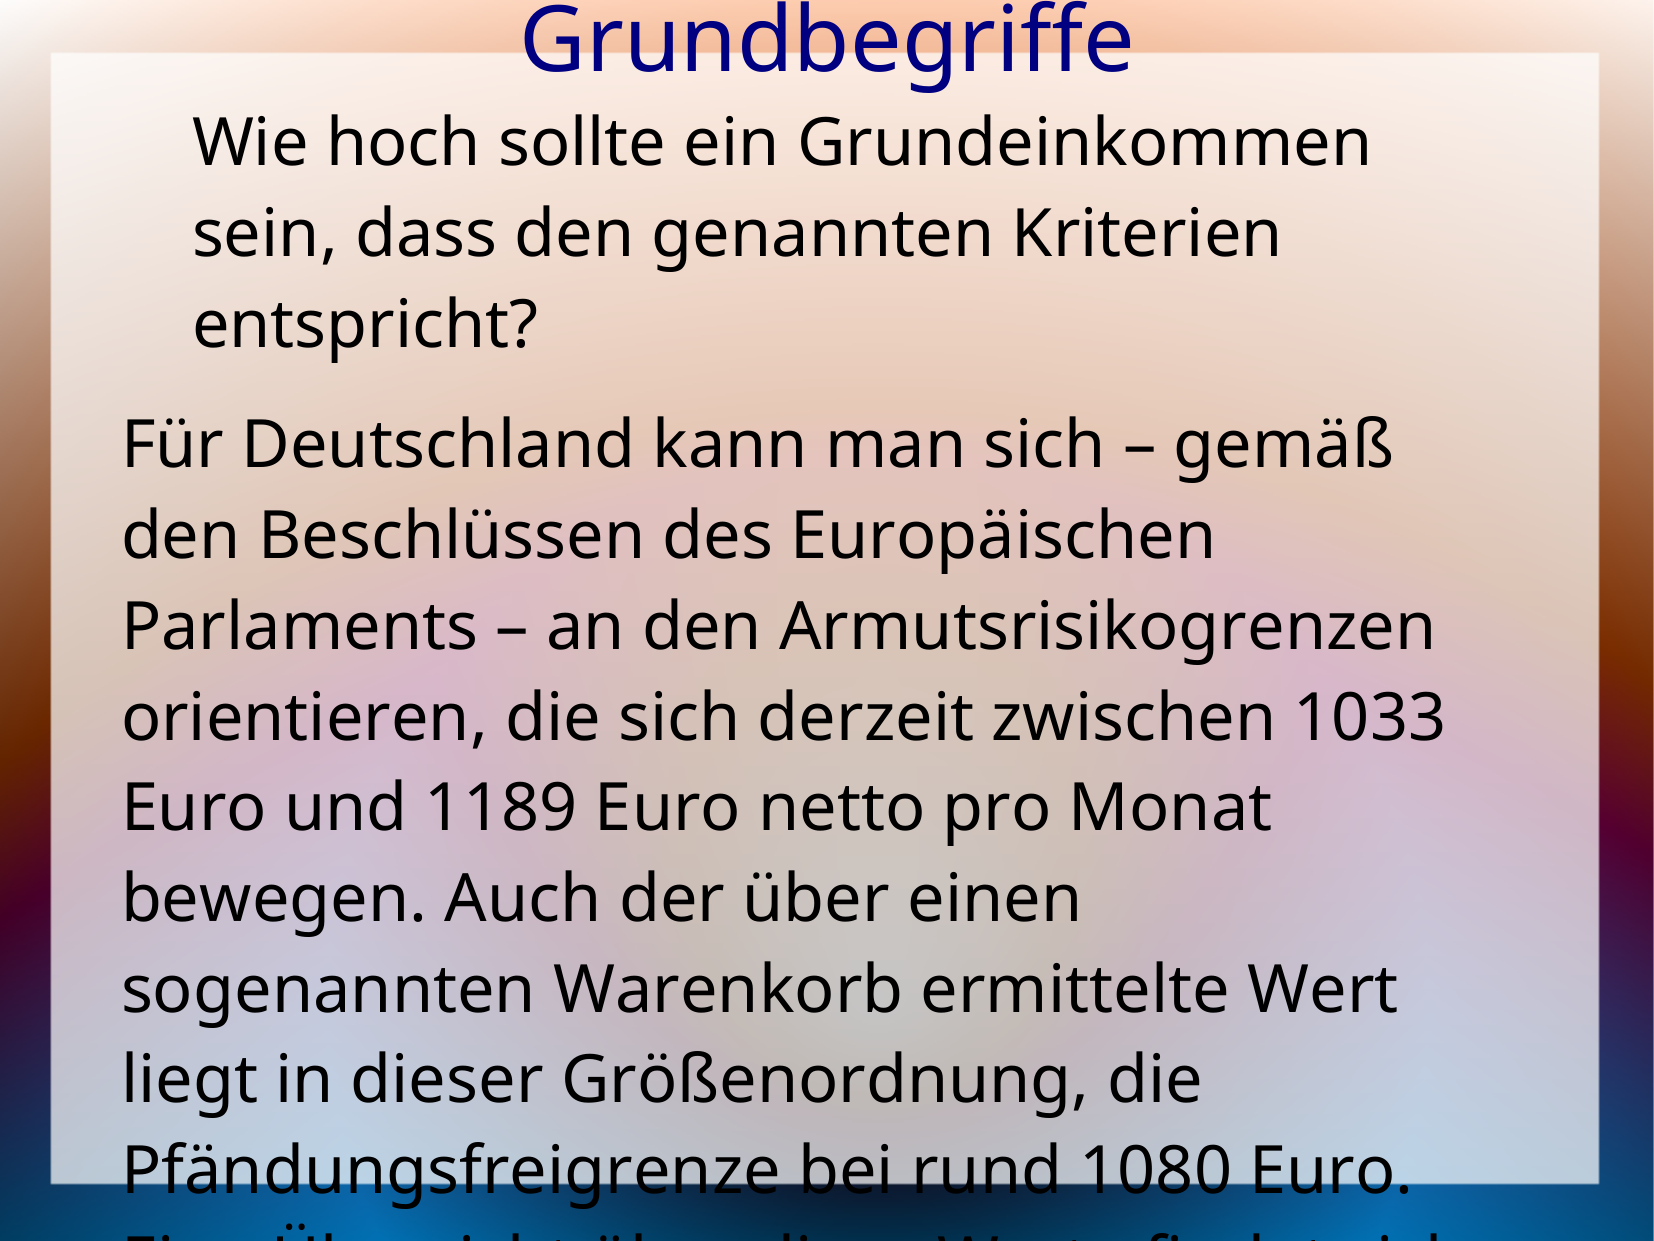

# Grundbegriffe
Wie hoch sollte ein Grundeinkommen sein, dass den genannten Kriterien entspricht?
Für Deutschland kann man sich – gemäß den Beschlüssen des Europäischen Parlaments – an den Armutsrisikogrenzen orientieren, die sich derzeit zwischen 1033 Euro und 1189 Euro netto pro Monat bewegen. Auch der über einen sogenannten Warenkorb ermittelte Wert liegt in dieser Größenordnung, die Pfändungsfreigrenze bei rund 1080 Euro. Eine Übersicht über diese Werte findet sich auf der Website des Netzwerks Grundeinkommen